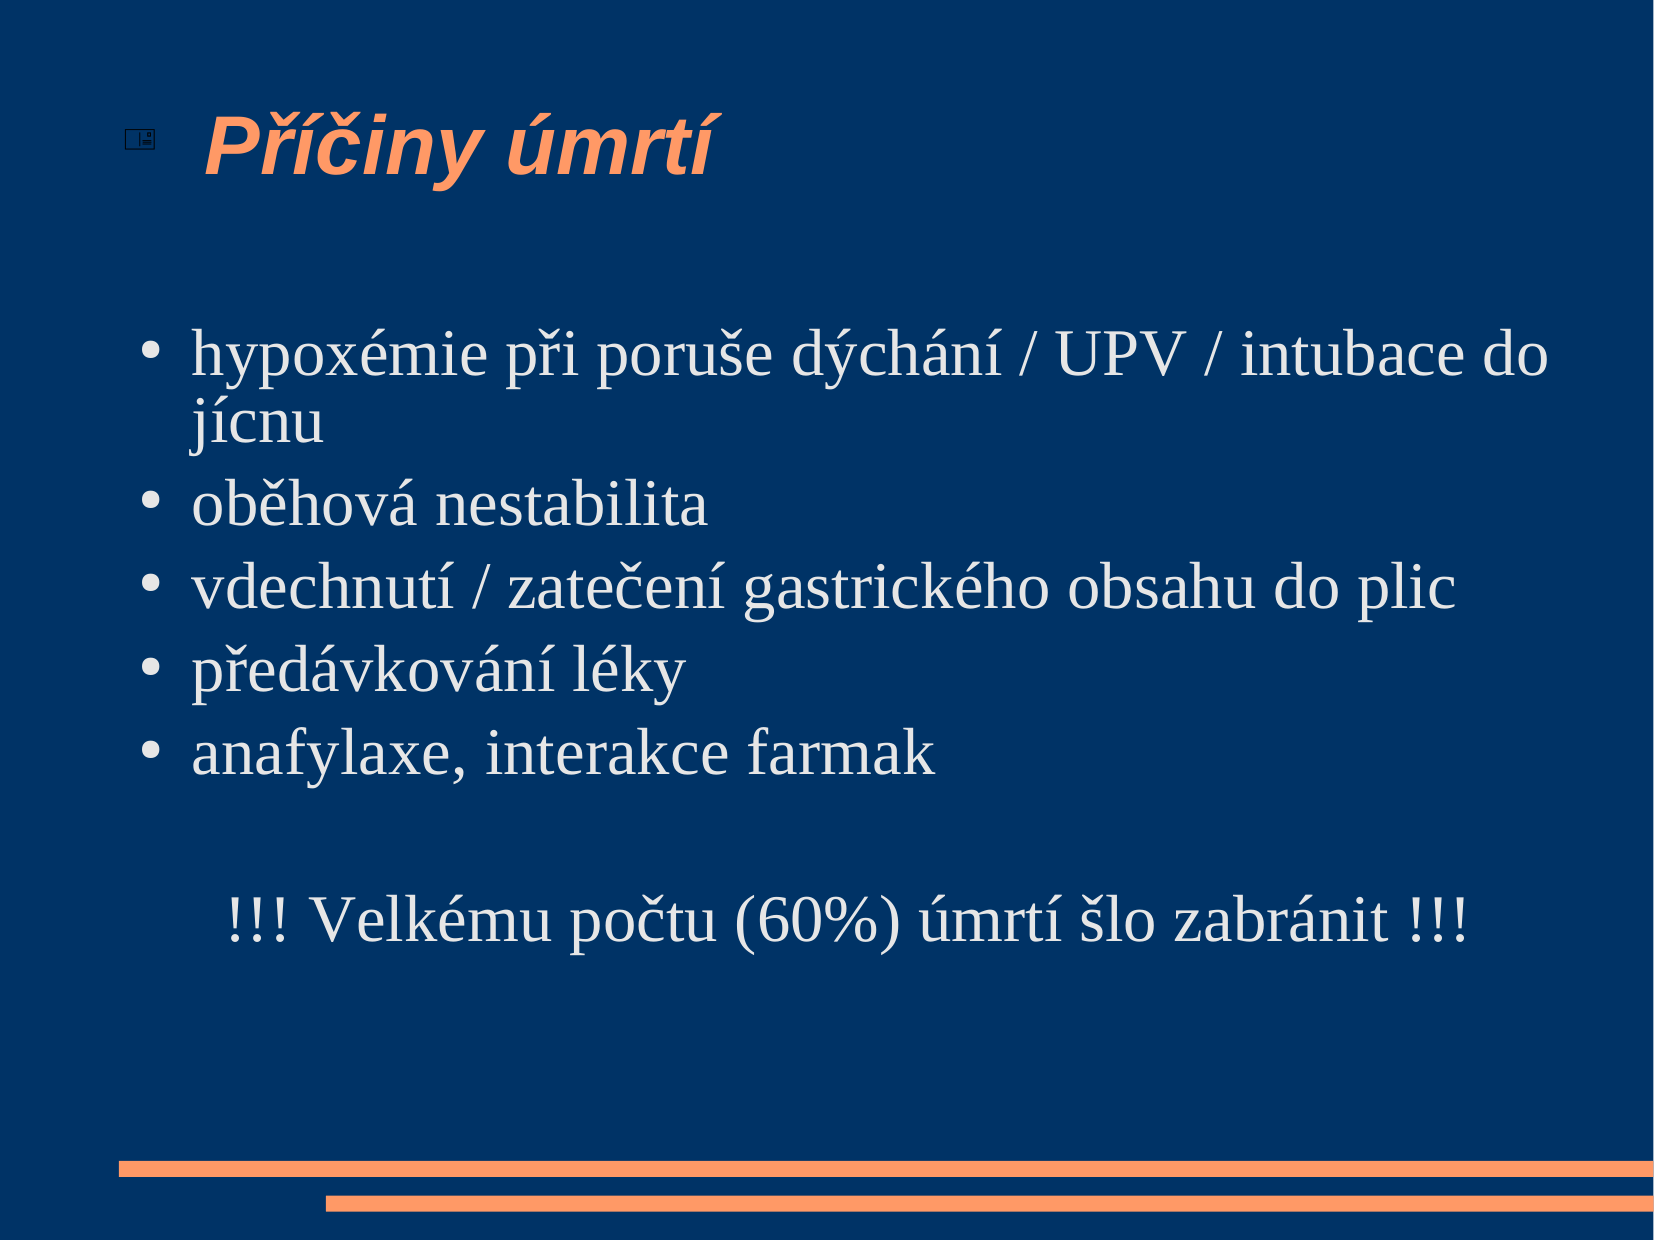

# Příčiny úmrtí
hypoxémie při poruše dýchání / UPV / intubace do jícnu
oběhová nestabilita
vdechnutí / zatečení gastrického obsahu do plic
předávkování léky
anafylaxe, interakce farmak
!!! Velkému počtu (60%) úmrtí šlo zabránit !!!